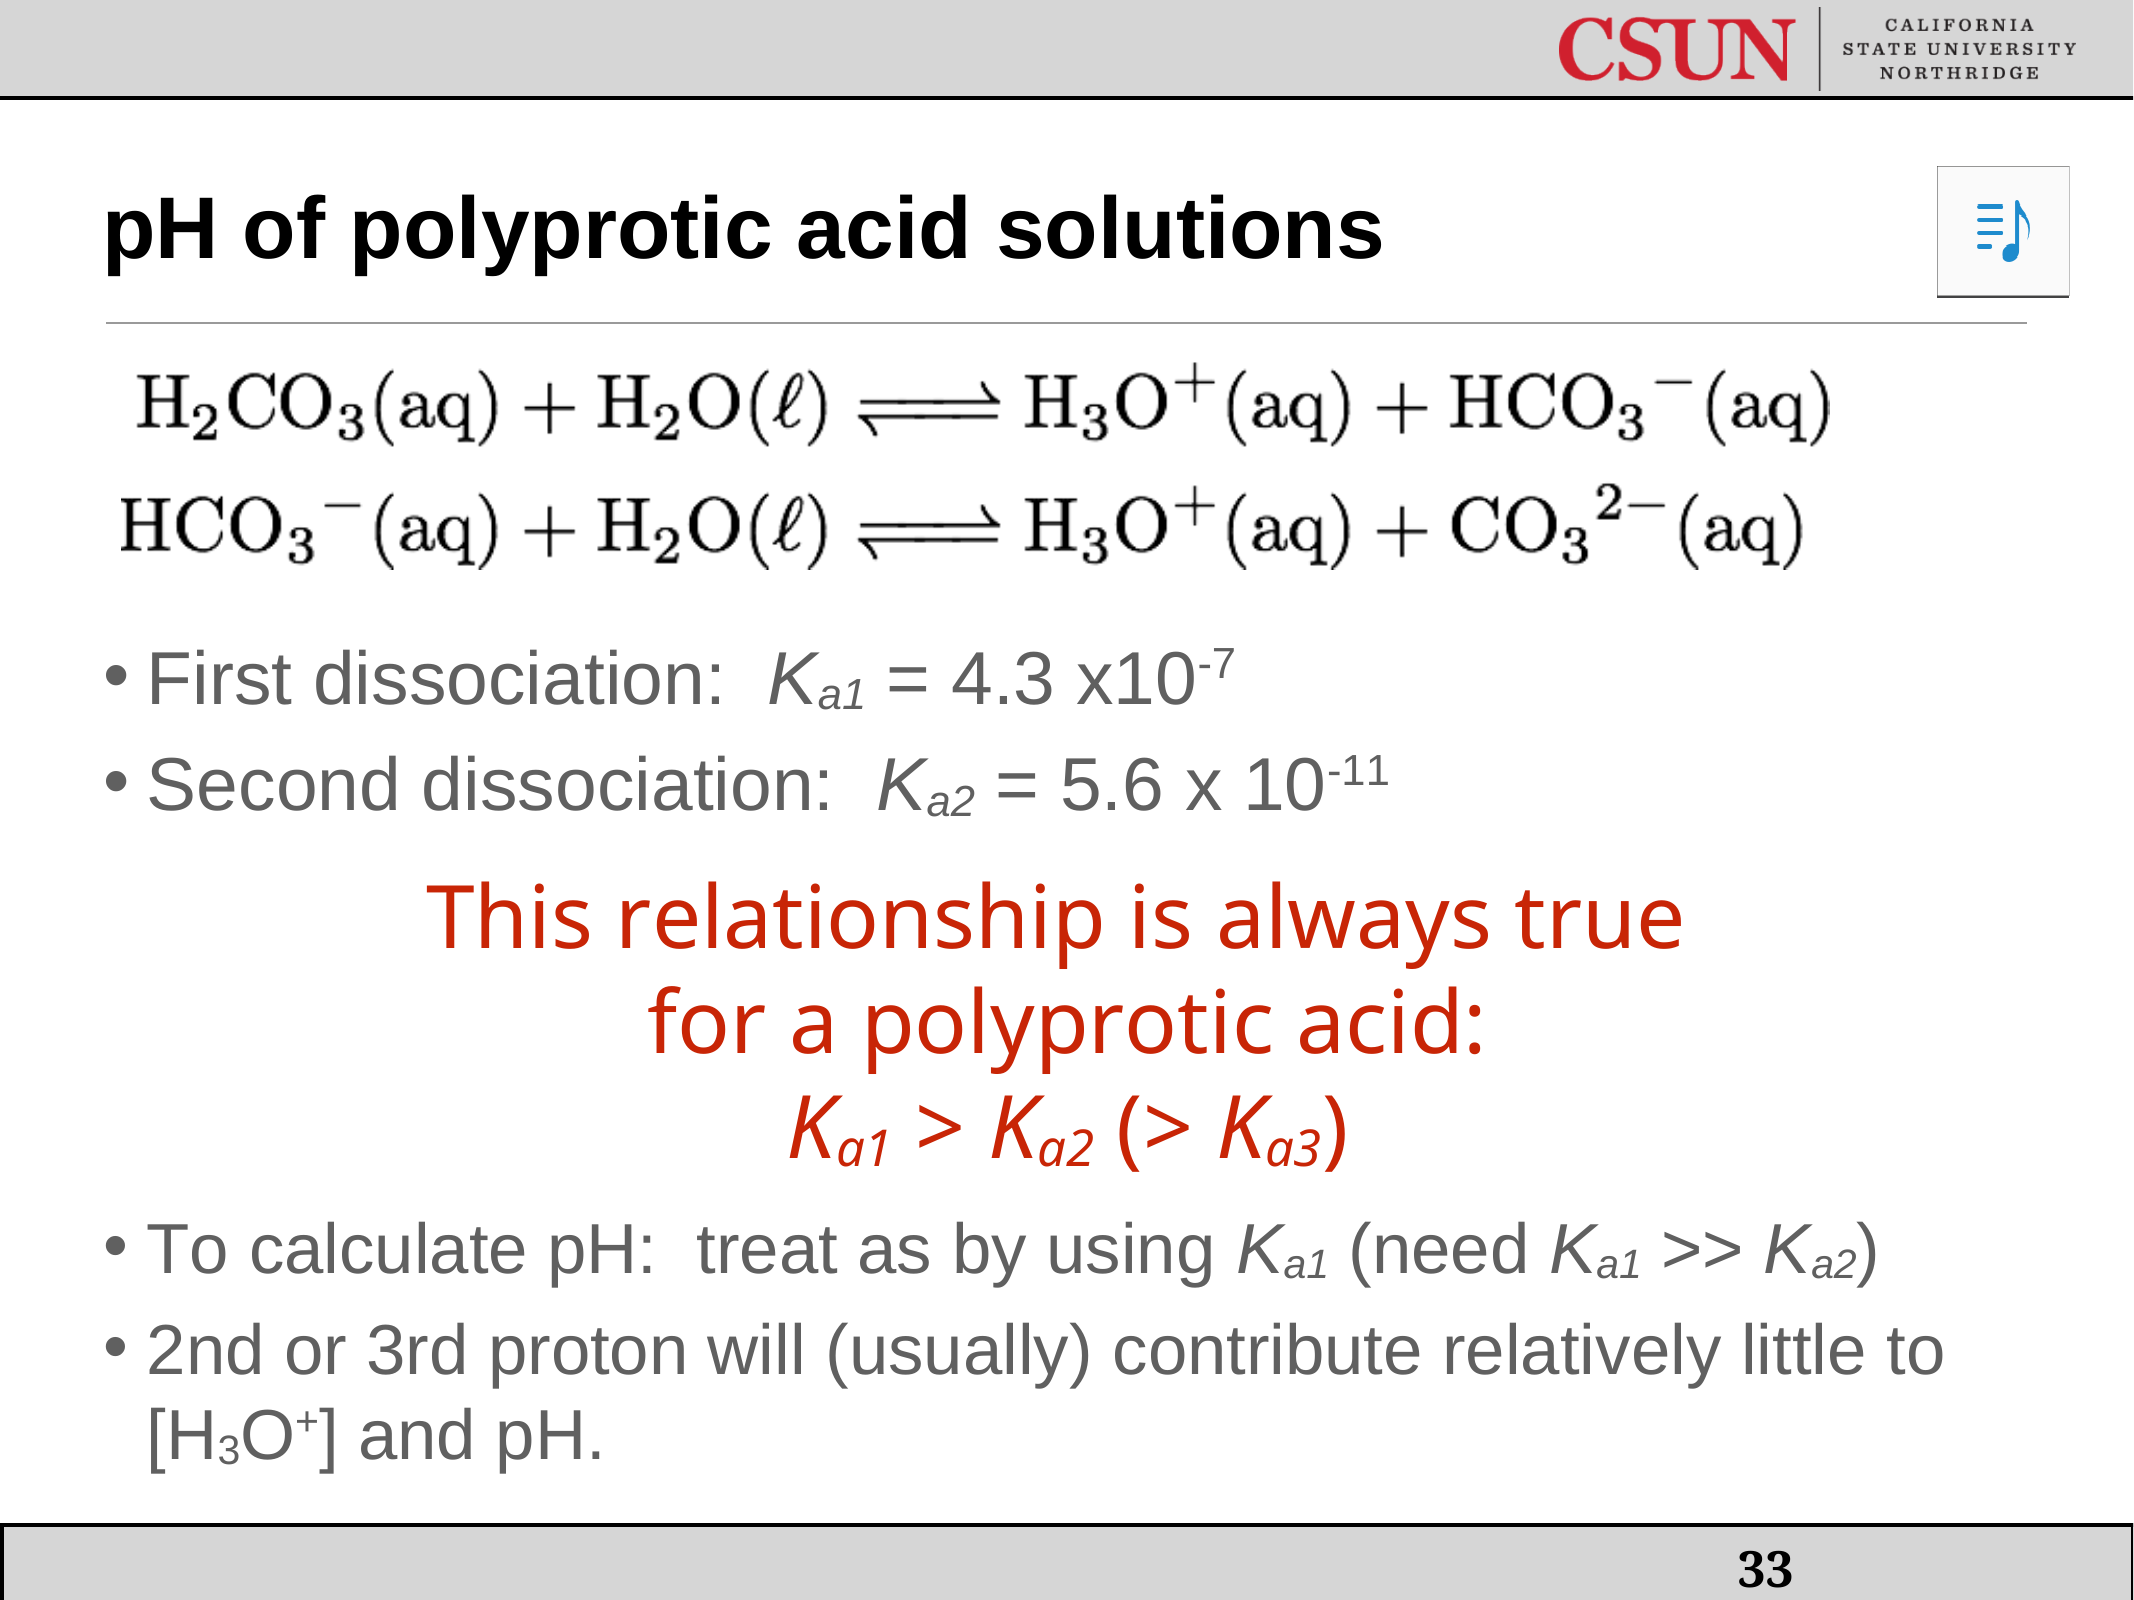

# pH of polyprotic acid solutions
First dissociation: Ka1 = 4.3 x10-7
Second dissociation: Ka2 = 5.6 x 10-11
This relationship is always true
for a polyprotic acid:
Ka1 > Ka2 (> Ka3)
To calculate pH: treat as by using Ka1 (need Ka1 >> Ka2)
2nd or 3rd proton will (usually) contribute relatively little to [H3O+] and pH.
33